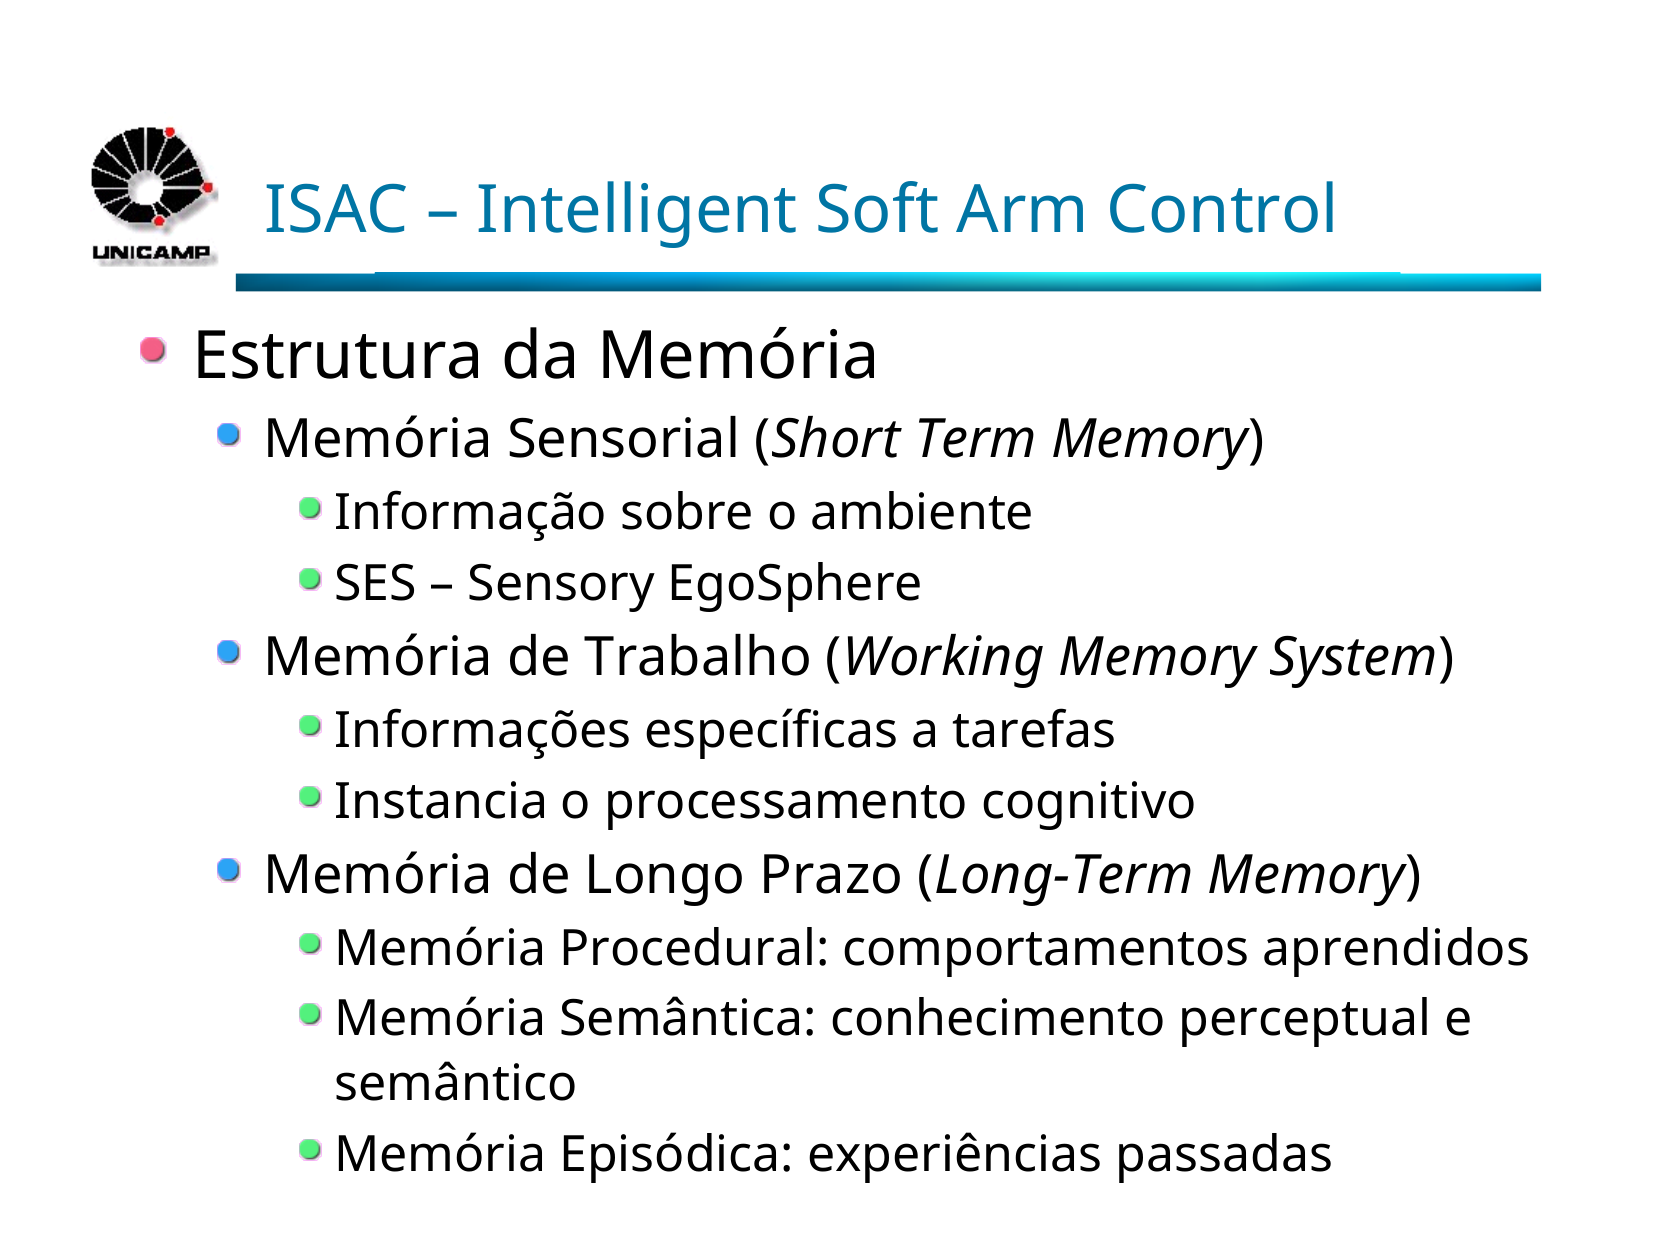

# ISAC – Intelligent Soft Arm Control
Estrutura da Memória
Memória Sensorial (Short Term Memory)
Informação sobre o ambiente
SES – Sensory EgoSphere
Memória de Trabalho (Working Memory System)
Informações específicas a tarefas
Instancia o processamento cognitivo
Memória de Longo Prazo (Long-Term Memory)
Memória Procedural: comportamentos aprendidos
Memória Semântica: conhecimento perceptual e semântico
Memória Episódica: experiências passadas